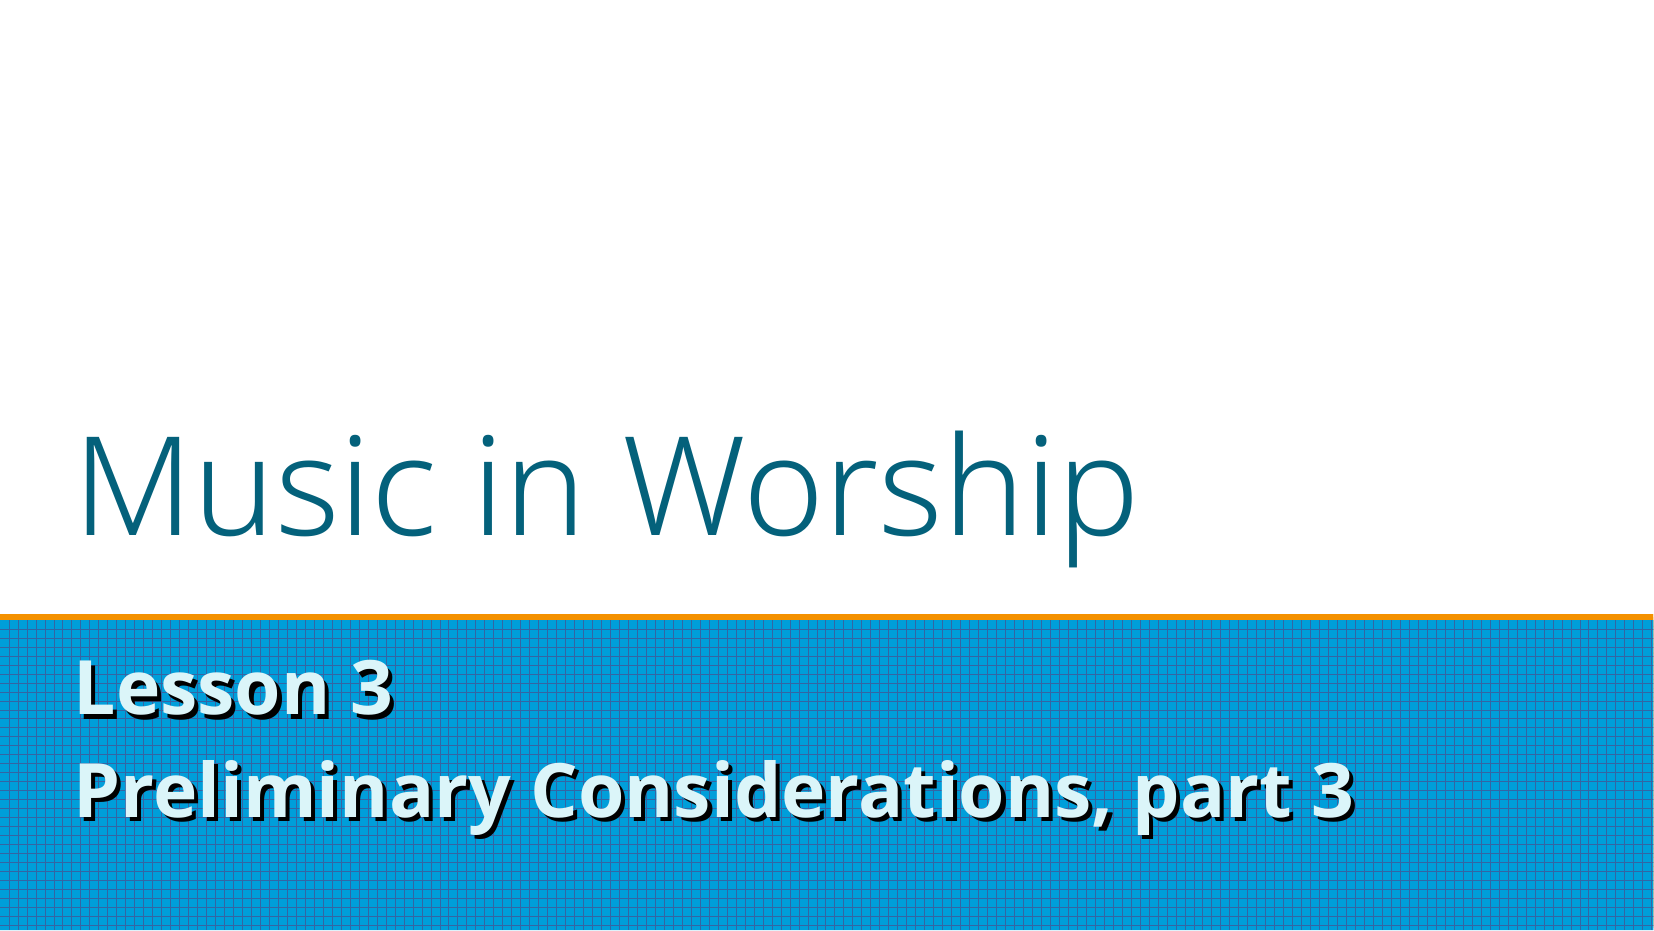

# Music in Worship
Lesson 3
Preliminary Considerations, part 3